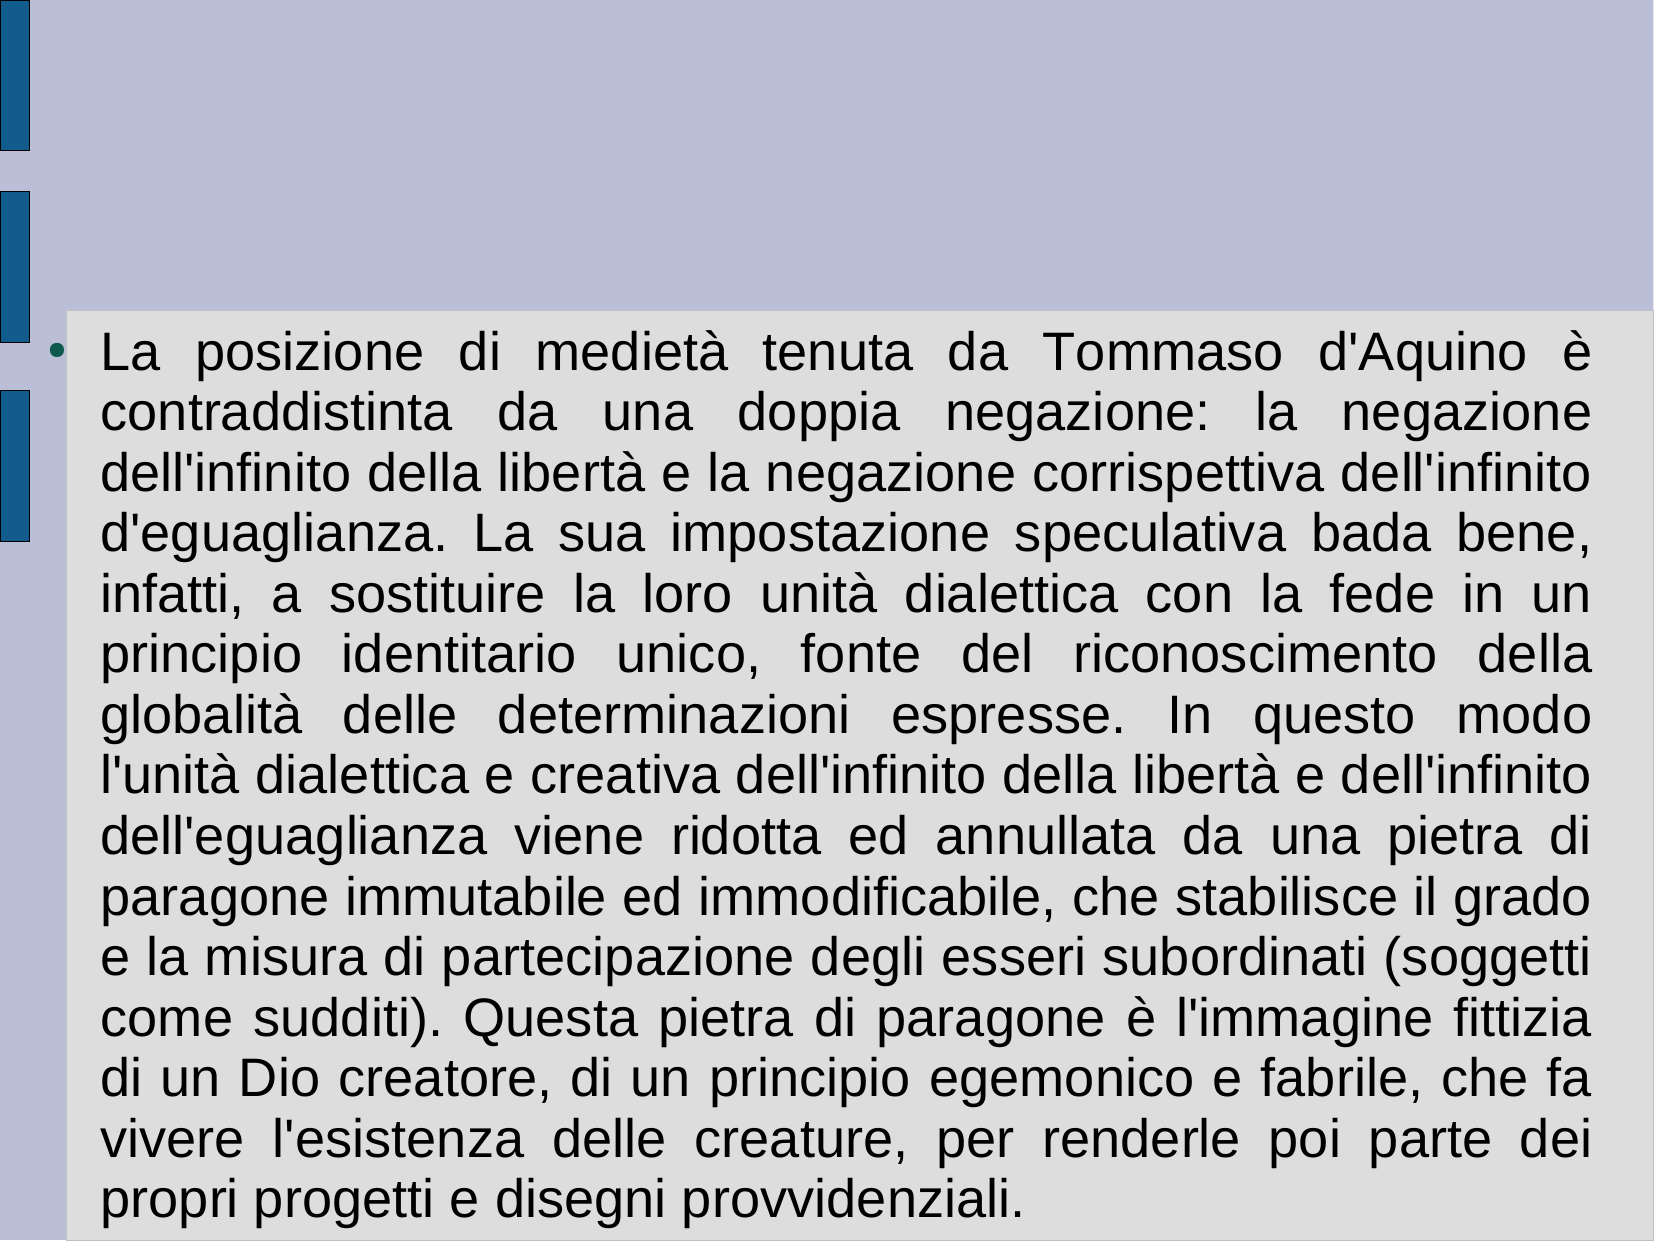

#
La posizione di medietà tenuta da Tommaso d'Aquino è contraddistinta da una doppia negazione: la negazione dell'infinito della libertà e la negazione corrispettiva dell'infinito d'eguaglianza. La sua impostazione speculativa bada bene, infatti, a sostituire la loro unità dialettica con la fede in un principio identitario unico, fonte del riconoscimento della globalità delle determinazioni espresse. In questo modo l'unità dialettica e creativa dell'infinito della libertà e dell'infinito dell'eguaglianza viene ridotta ed annullata da una pietra di paragone immutabile ed immodificabile, che stabilisce il grado e la misura di partecipazione degli esseri subordinati (soggetti come sudditi). Questa pietra di paragone è l'immagine fittizia di un Dio creatore, di un principio egemonico e fabrile, che fa vivere l'esistenza delle creature, per renderle poi parte dei propri progetti e disegni provvidenziali.